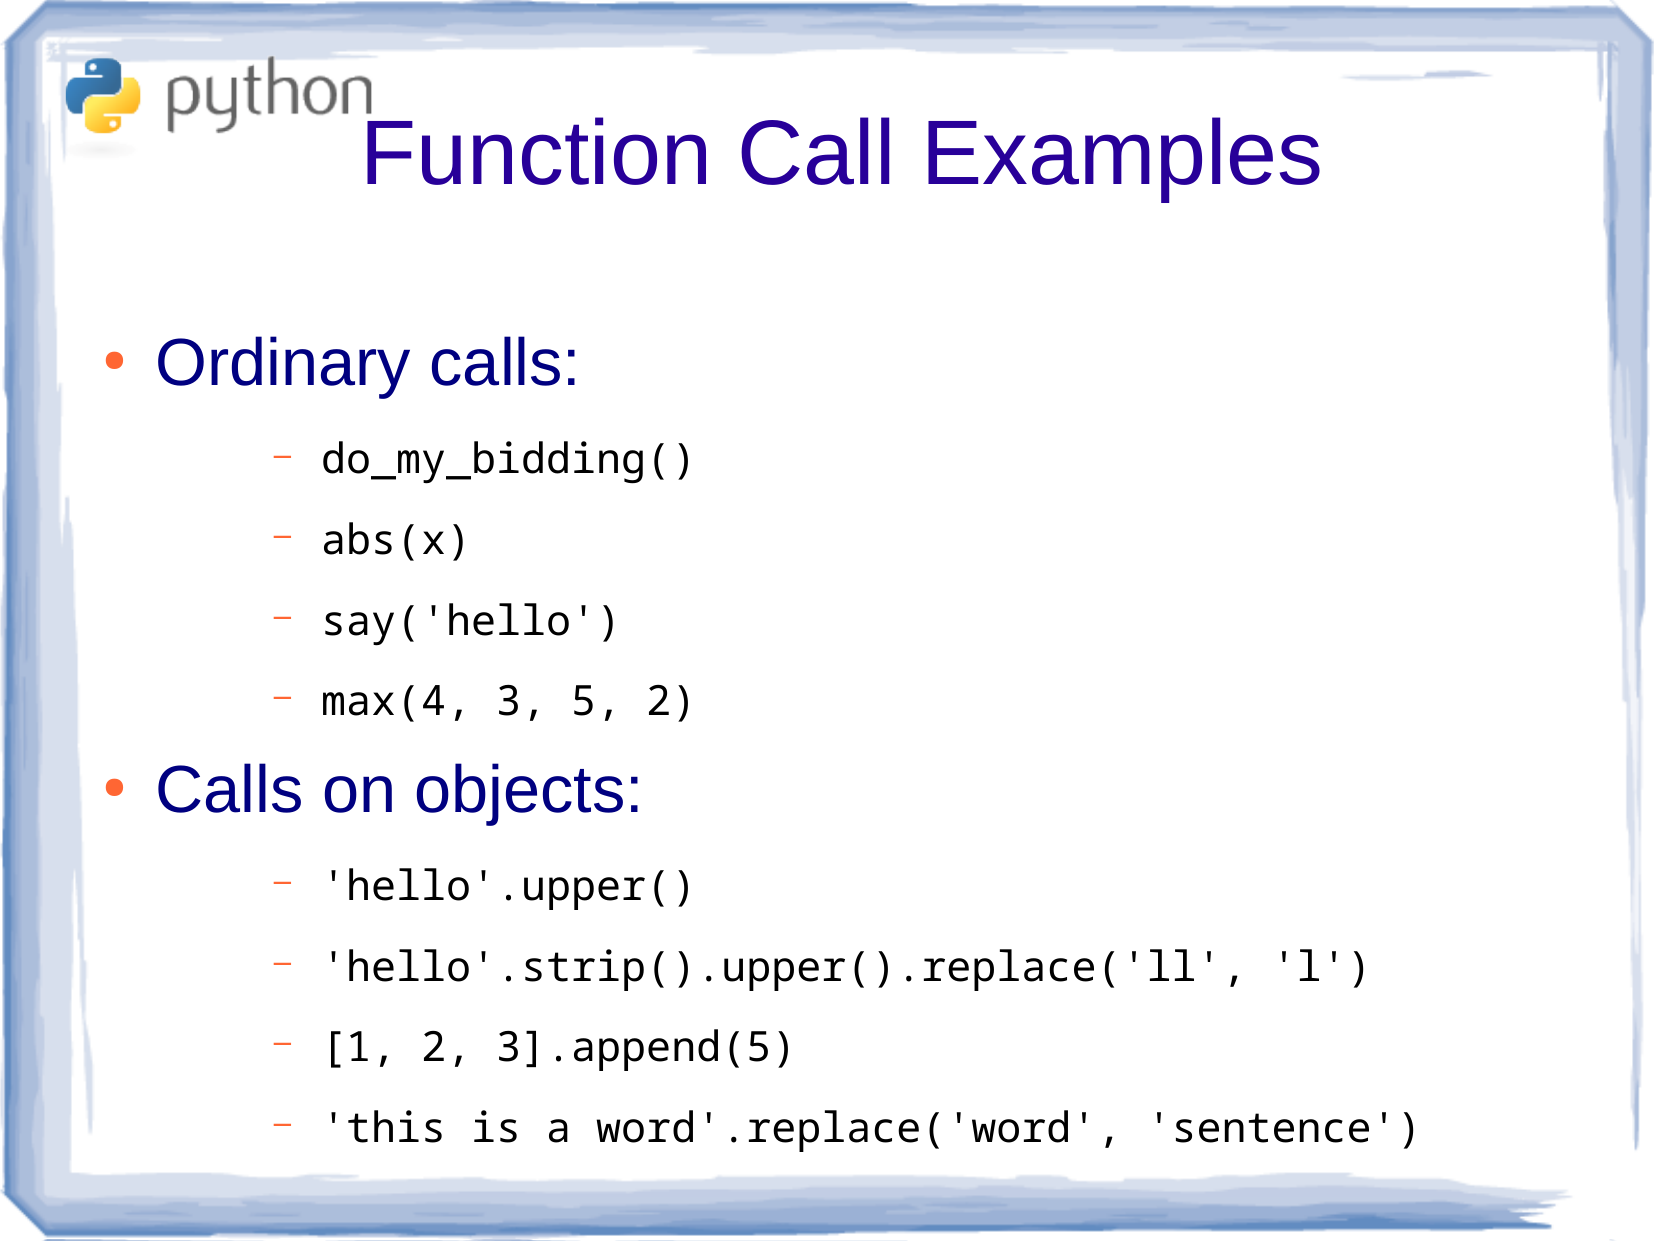

# Function Call Examples
Ordinary calls:
do_my_bidding()
abs(x)
say('hello')
max(4, 3, 5, 2)
Calls on objects:
'hello'.upper()
'hello'.strip().upper().replace('ll', 'l')
[1, 2, 3].append(5)
'this is a word'.replace('word', 'sentence')